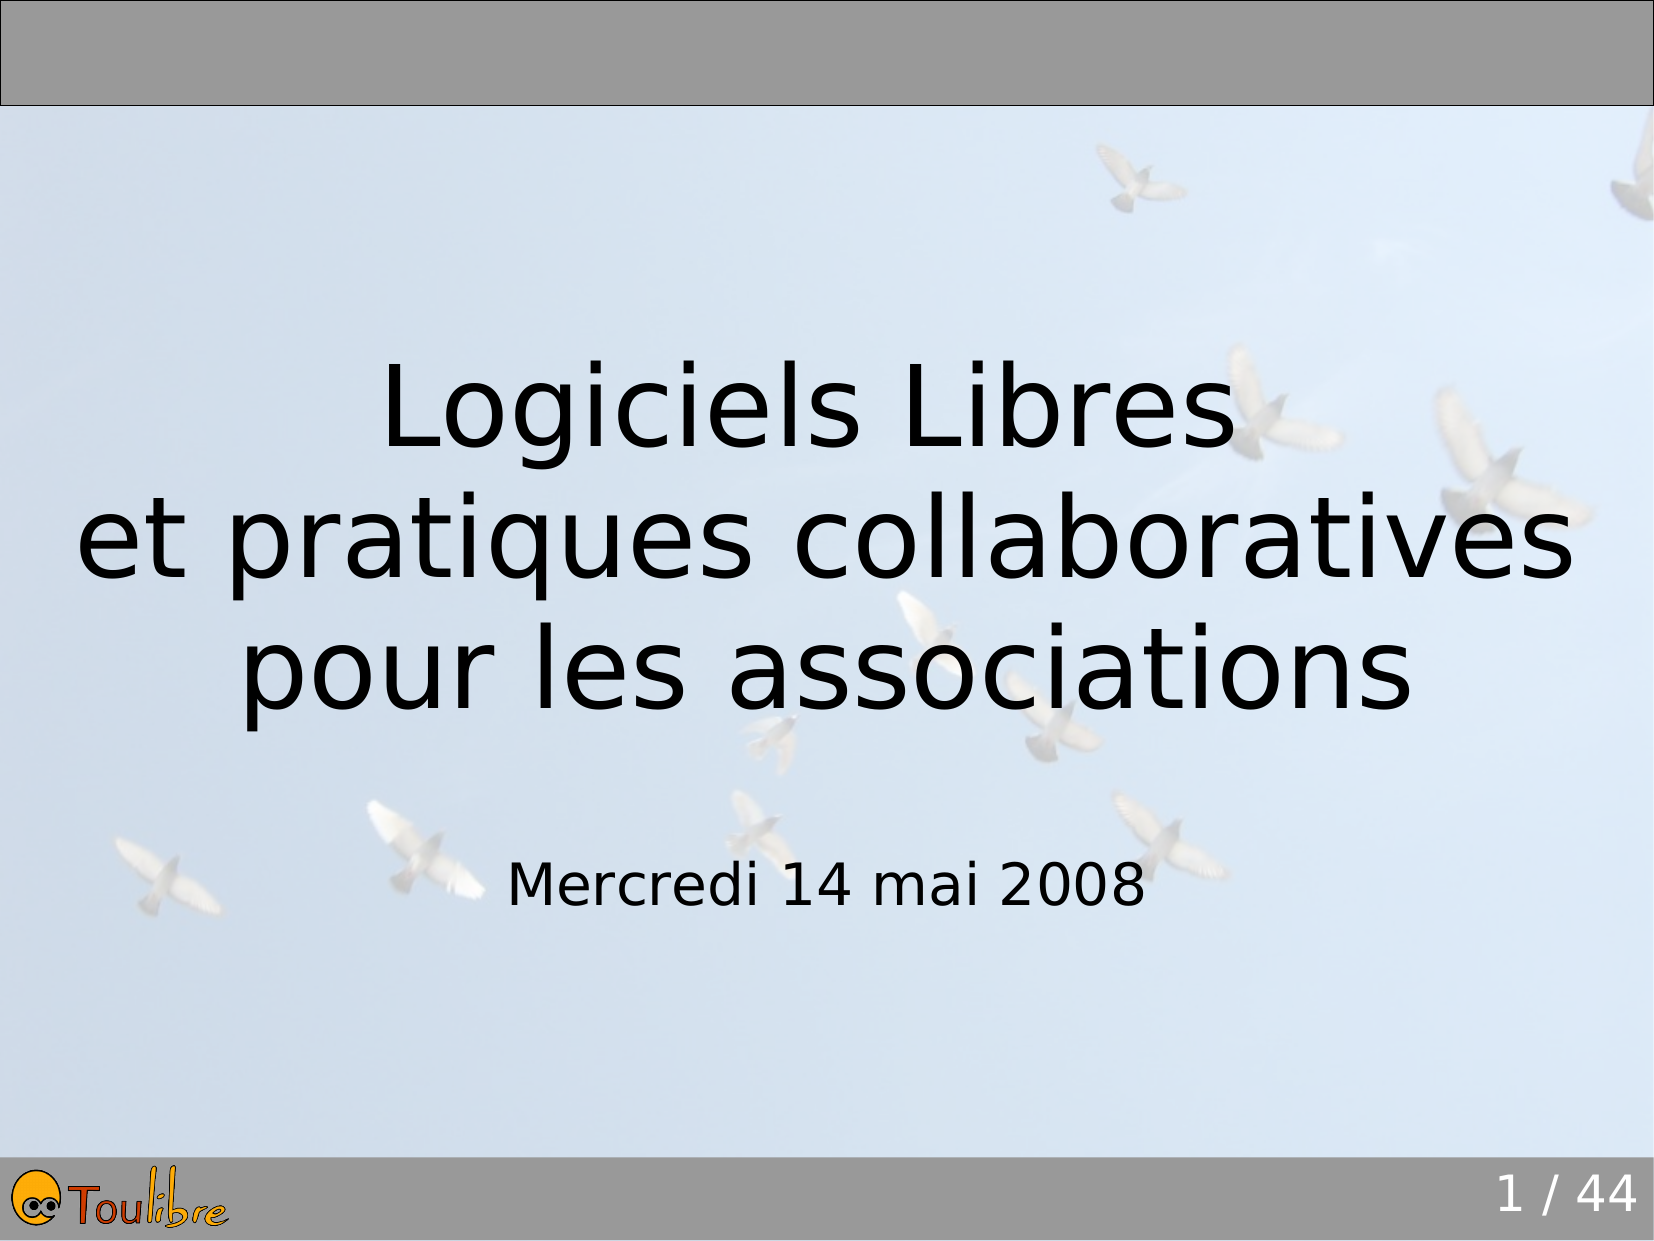

Logiciels Libres
et pratiques collaboratives pour les associations
Mercredi 14 mai 2008